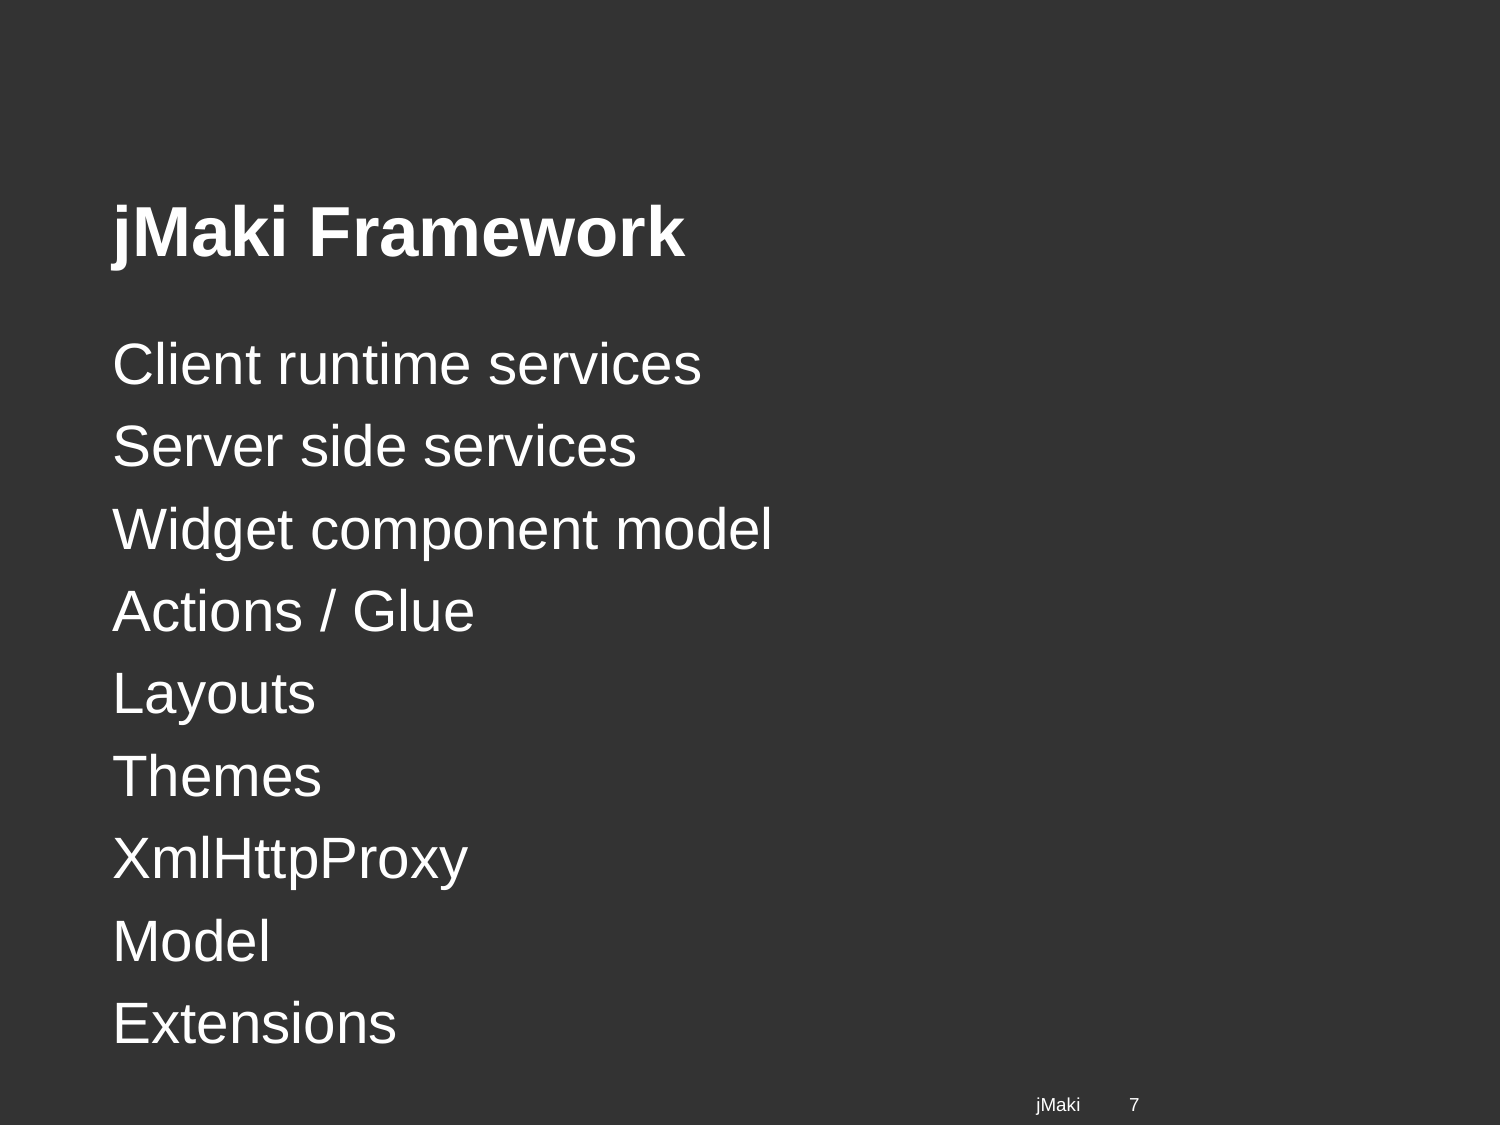

# jMaki Framework
Client runtime services
Server side services
Widget component model
Actions / Glue
Layouts
Themes
XmlHttpProxy
Model
Extensions